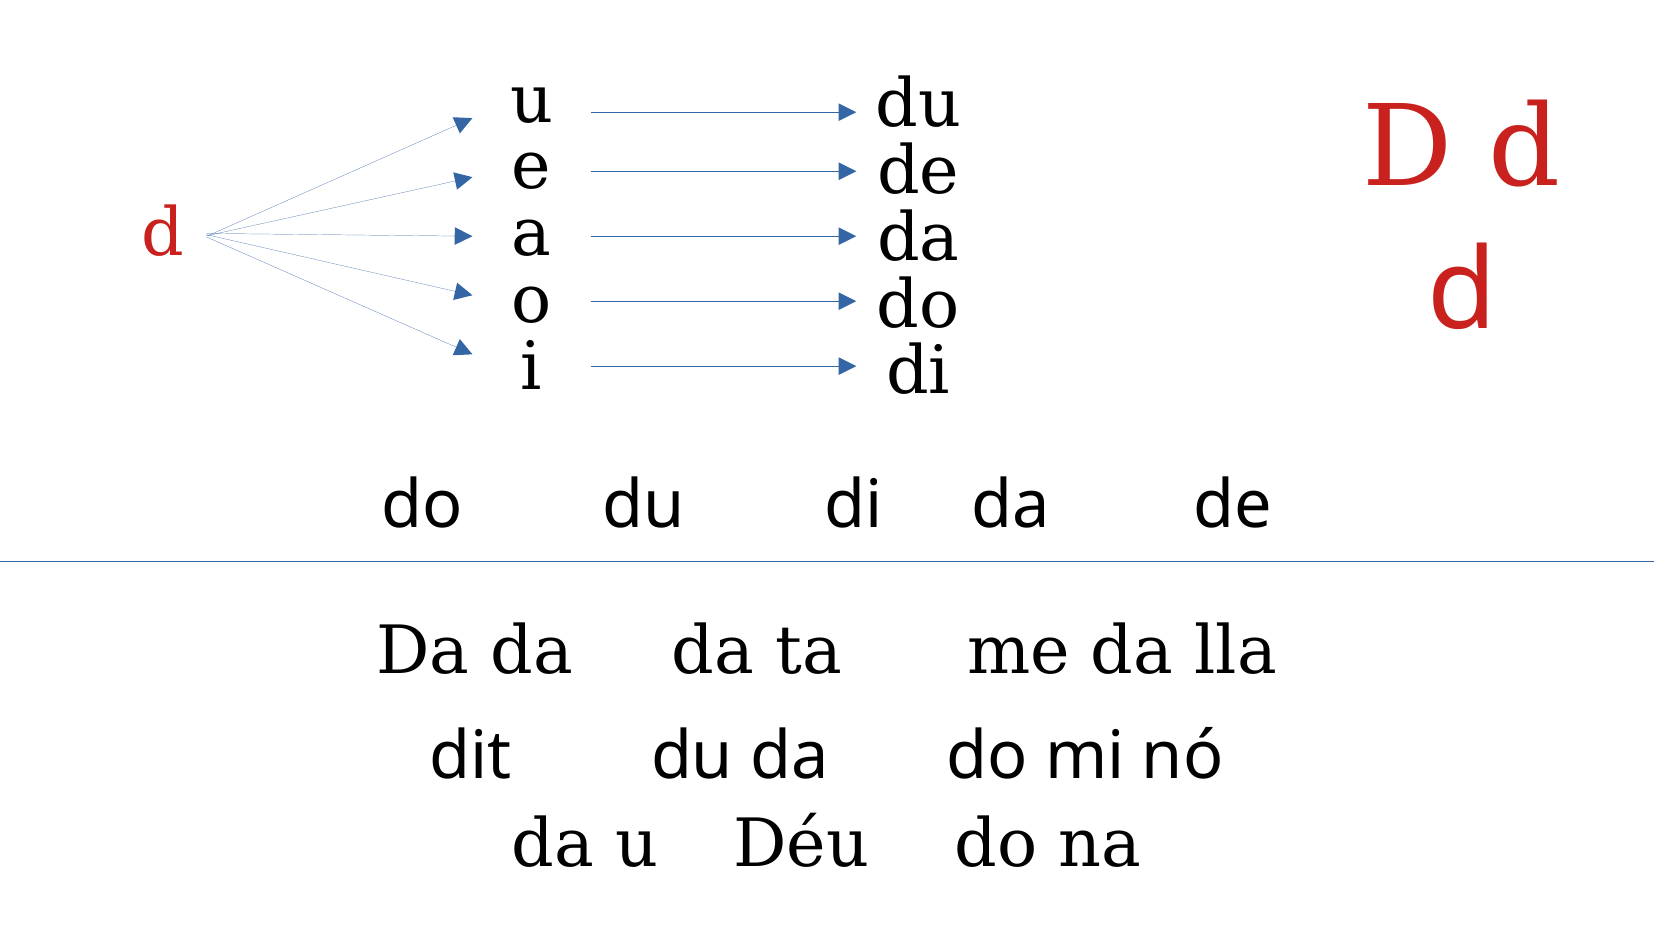

d
du
de
da
do
di
u
e
a
o
i
D d
d
do		du		di		da		de
Da da		da ta		me da lla
dit		du da		do mi nó
da u		Déu		do na